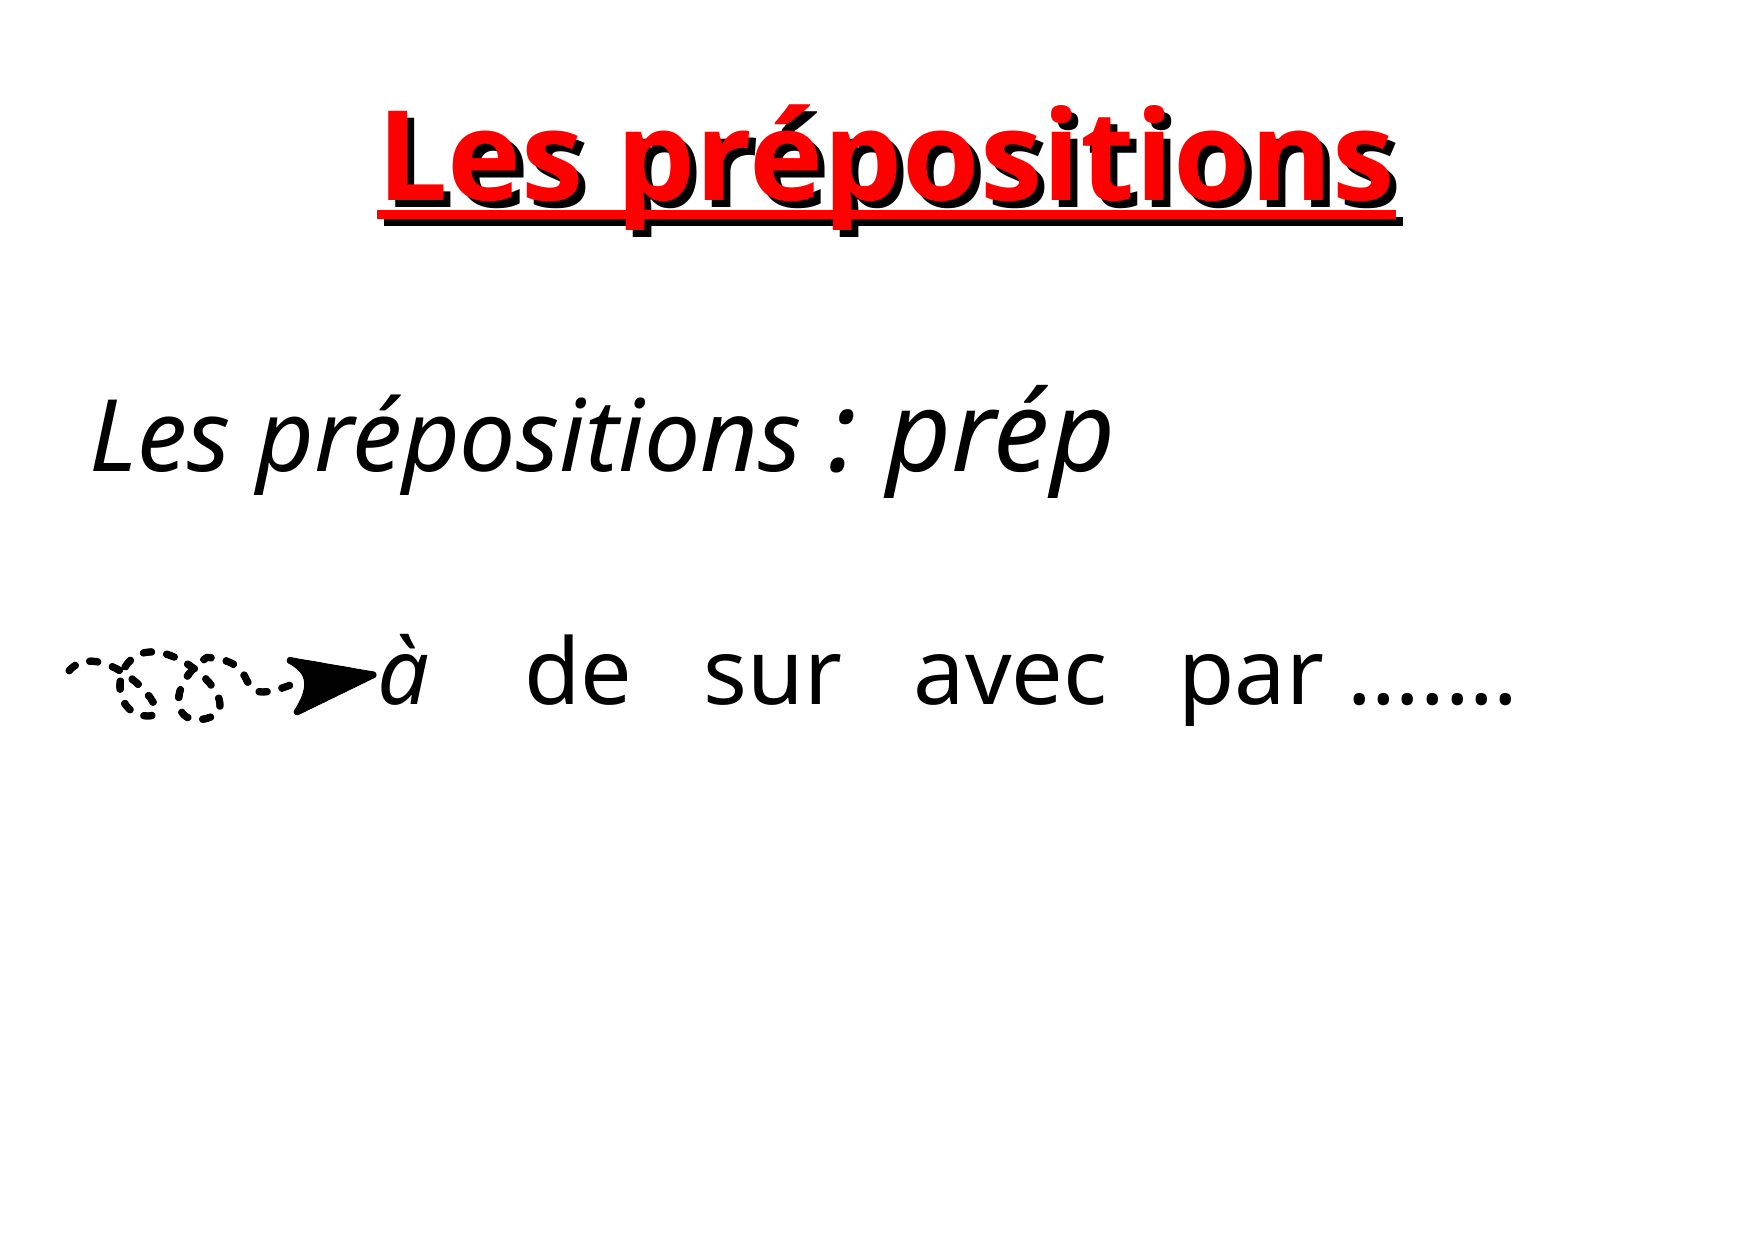

Les prépositions
Les prépositions : prép
à de sur avec par …....